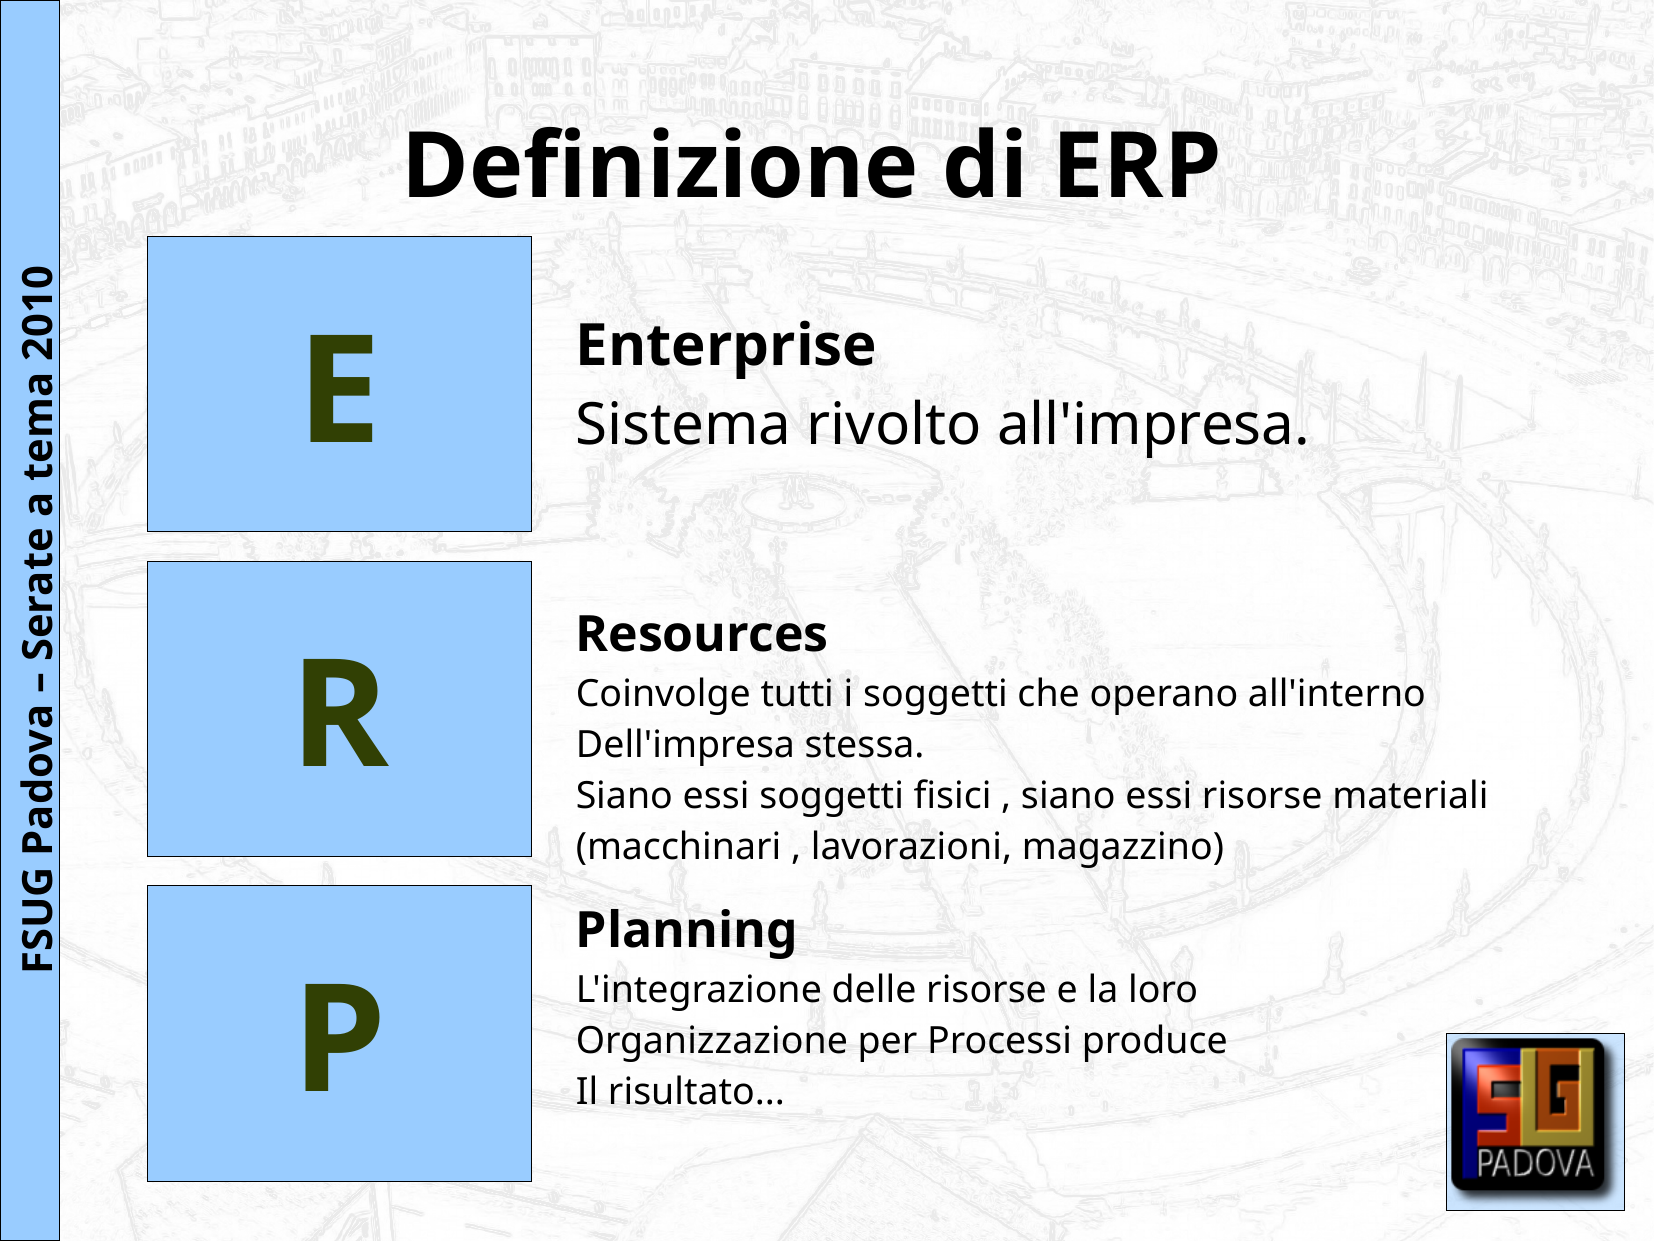

# Definizione di ERP
E
Enterprise
Sistema rivolto all'impresa.
R
FSUG Padova – Serate a tema 2010
FSUG Padova – Serate a tema 2010
Resources
Coinvolge tutti i soggetti che operano all'interno
Dell'impresa stessa.
Siano essi soggetti fisici , siano essi risorse materiali
(macchinari , lavorazioni, magazzino)
P
Planning
L'integrazione delle risorse e la loro
Organizzazione per Processi produce
Il risultato...